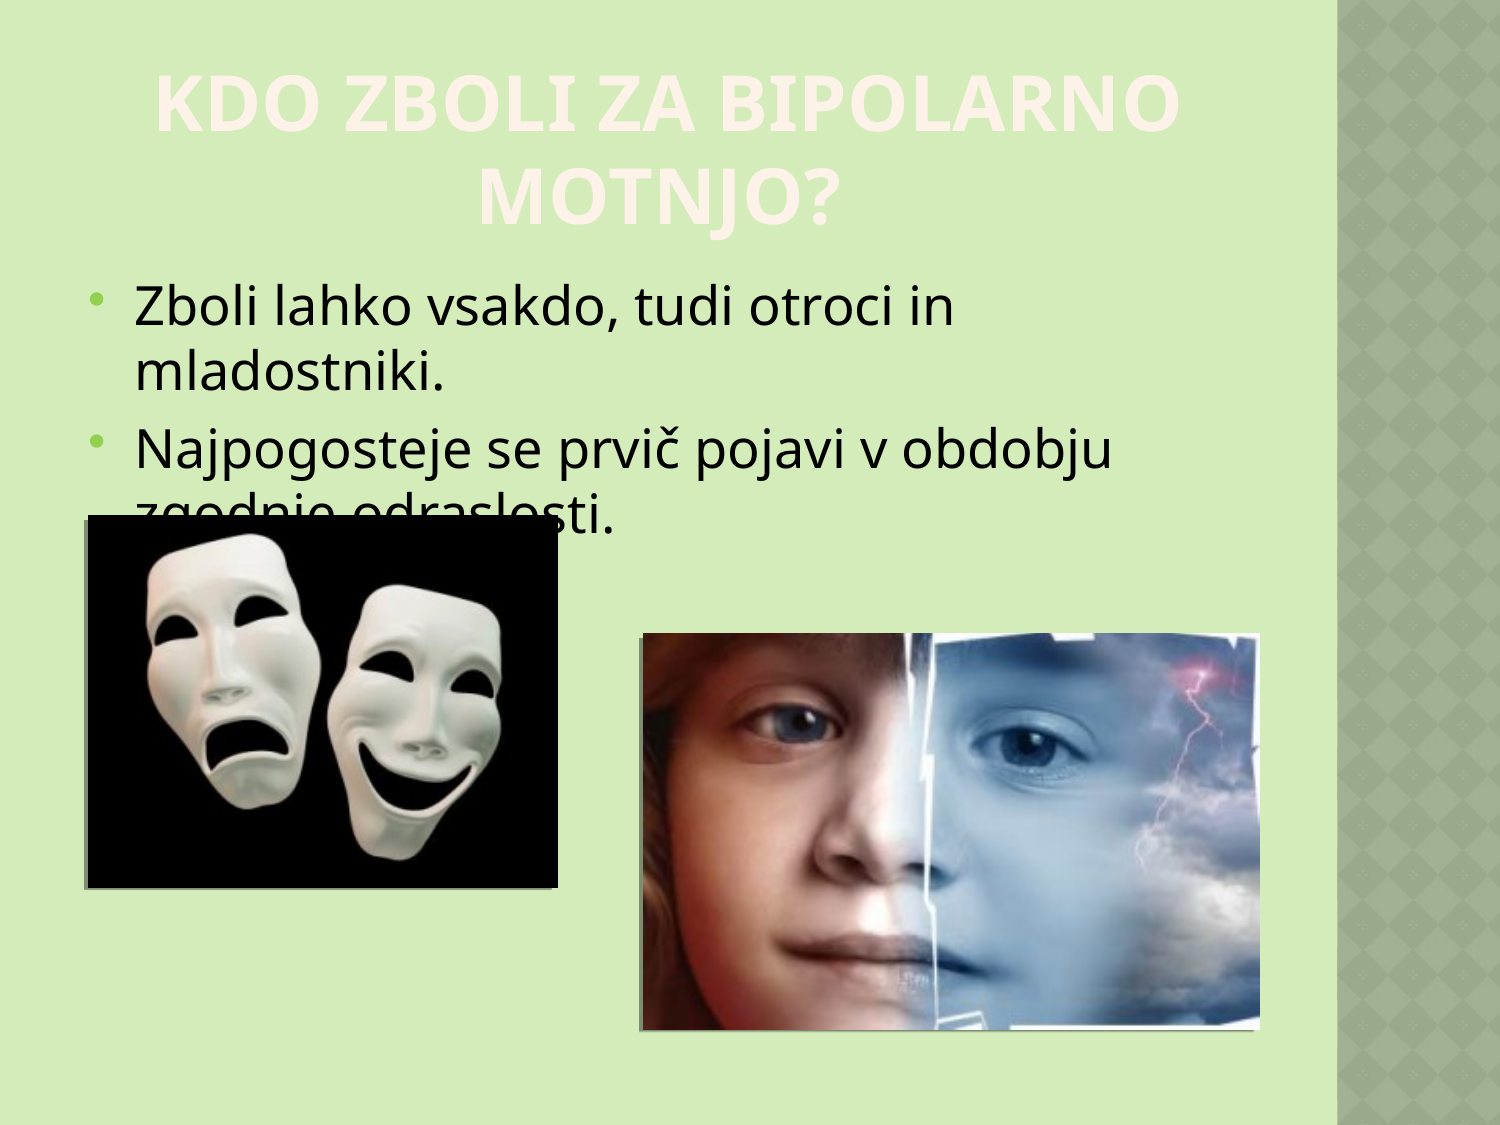

# KDO ZBOLI ZA BIPOLARNO MOTNJO?
Zboli lahko vsakdo, tudi otroci in mladostniki.
Najpogosteje se prvič pojavi v obdobju zgodnje odraslosti.